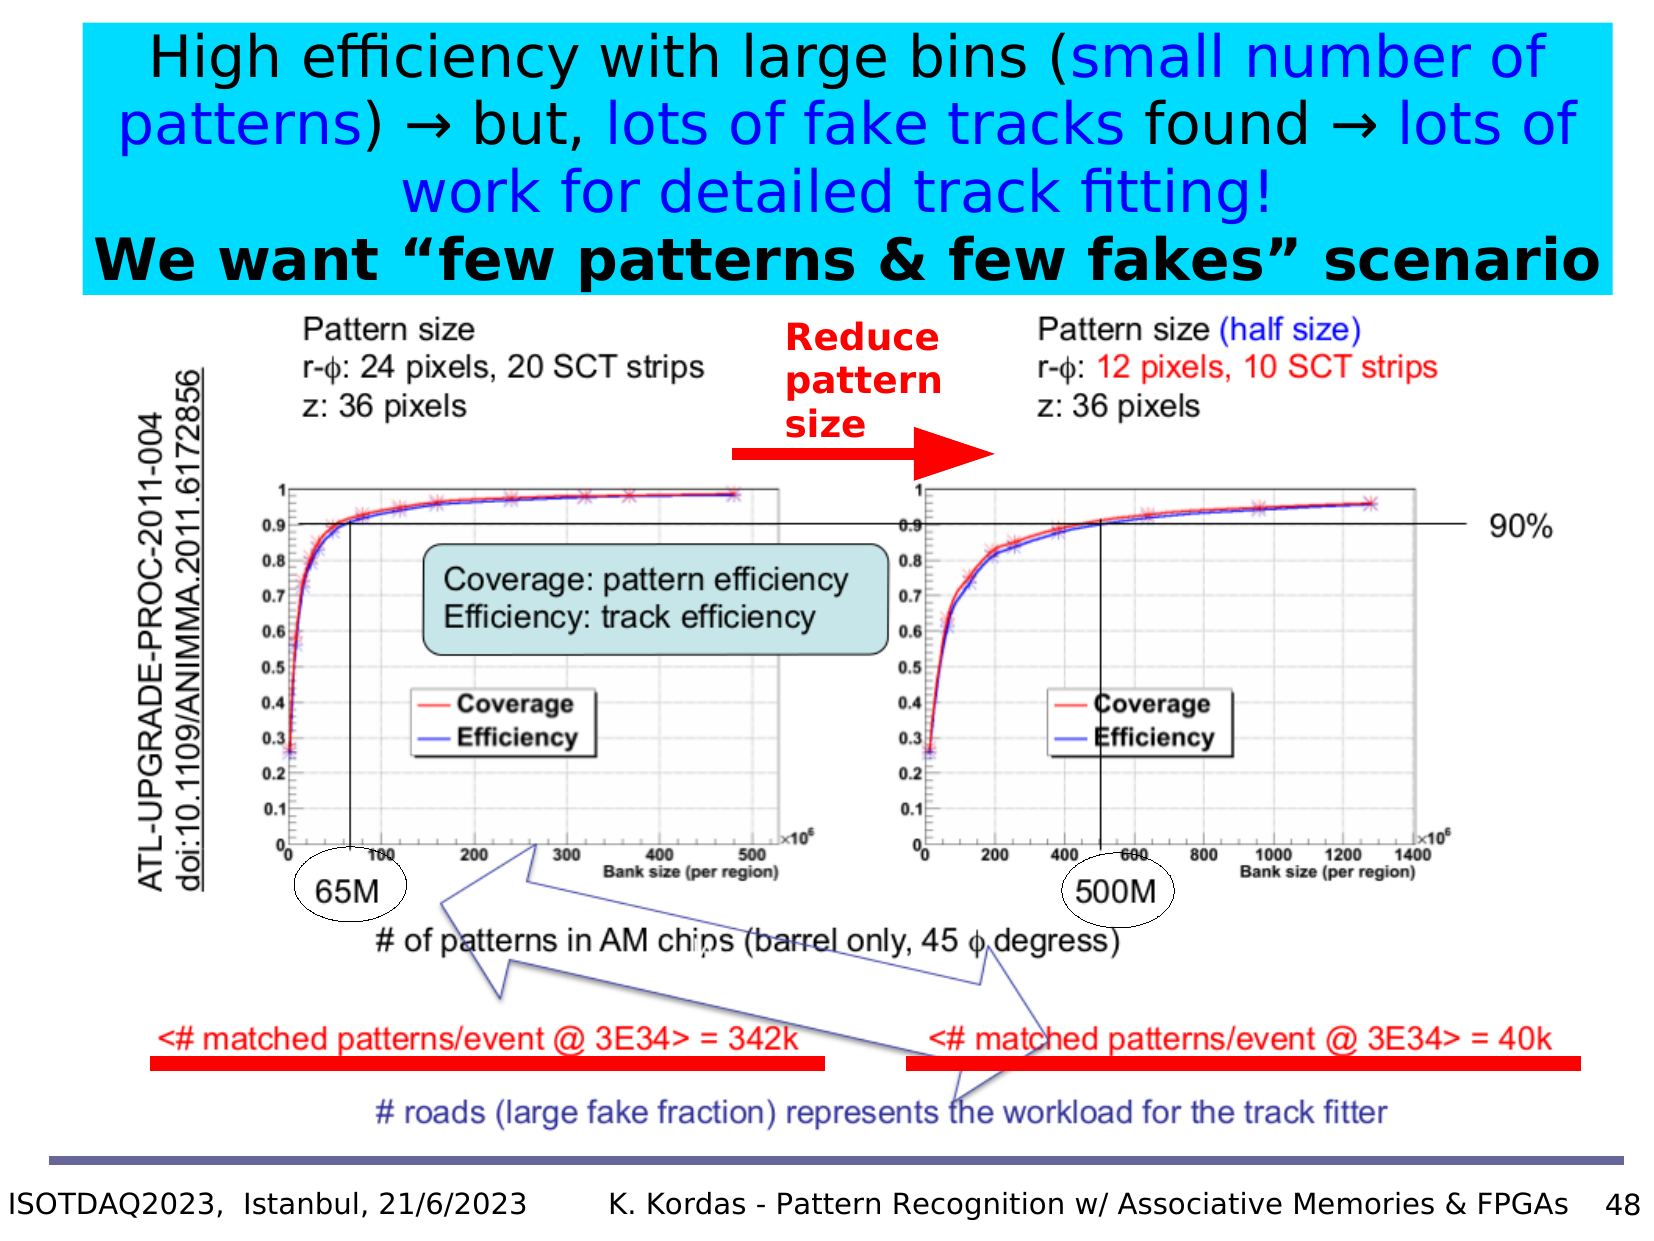

# High efficiency with large bins (small number of patterns) → but, lots of fake tracks found → lots of work for detailed track fitting! We want “few patterns & few fakes” scenario
Reduce
pattern
size
ISOTDAQ2023, Istanbul, 21/6/2023
K. Kordas - Pattern Recognition w/ Associative Memories & FPGAs
48